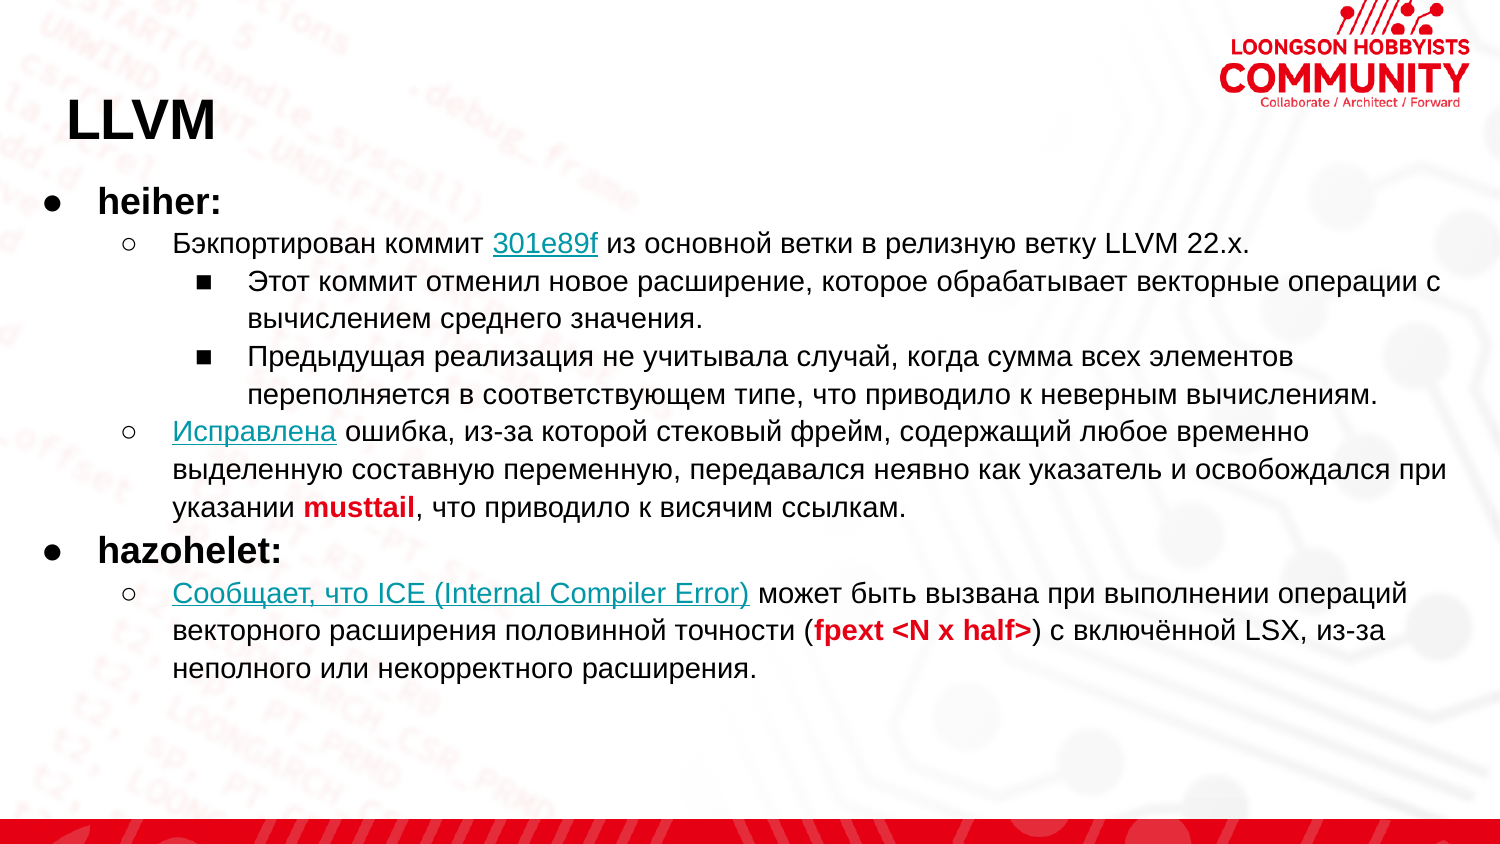

# LLVM
heiher:
Бэкпортирован коммит 301e89f из основной ветки в релизную ветку LLVM 22.x.
Этот коммит отменил новое расширение, которое обрабатывает векторные операции с вычислением среднего значения.
Предыдущая реализация не учитывала случай, когда сумма всех элементов переполняется в соответствующем типе, что приводило к неверным вычислениям.
Исправлена ошибка, из-за которой стековый фрейм, содержащий любое временно выделенную составную переменную, передавался неявно как указатель и освобождался при указании musttail, что приводило к висячим ссылкам.
hazohelet:
Сообщает, что ICE (Internal Compiler Error) может быть вызвана при выполнении операций векторного расширения половинной точности (fpext <N x half>) с включённой LSX, из-за неполного или некорректного расширения.